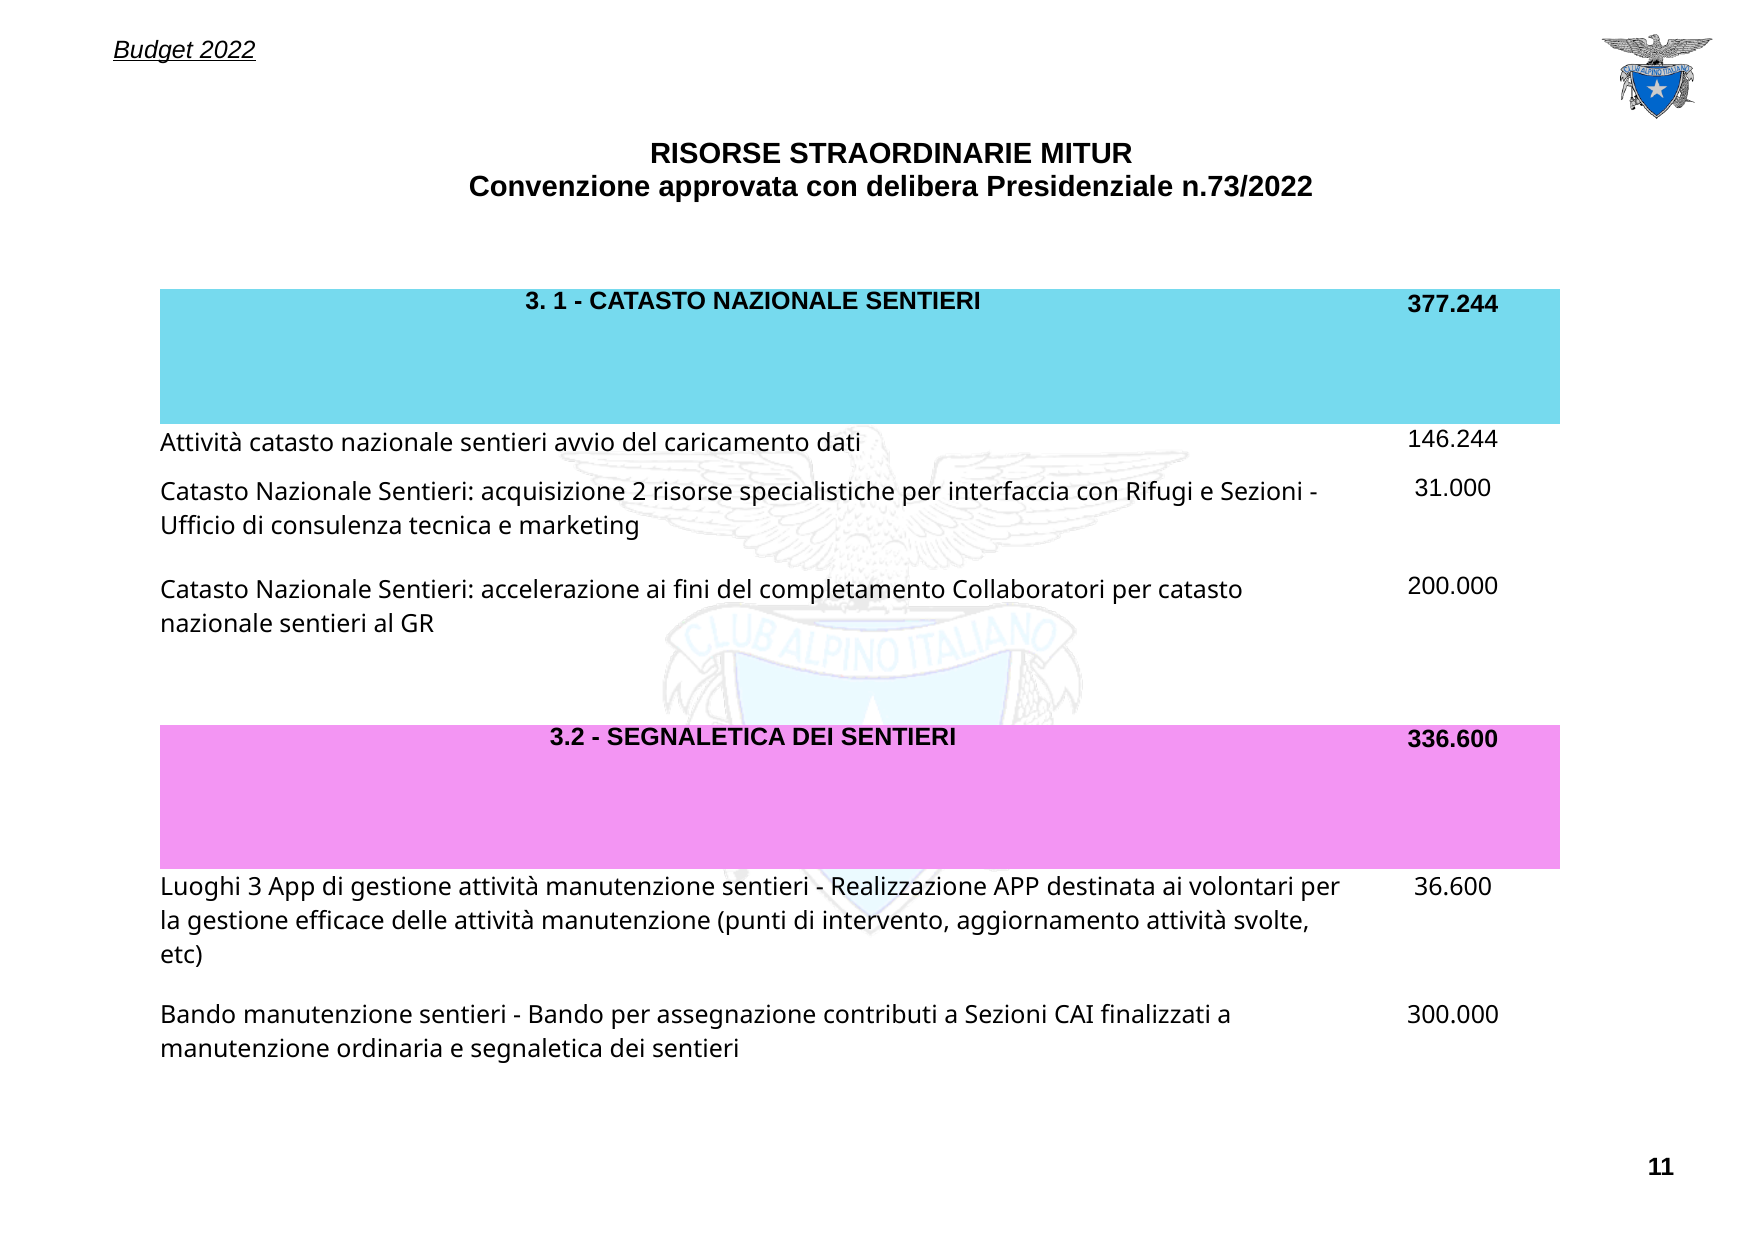

Budget 2022
| RISORSE STRAORDINARIE MITUR Convenzione approvata con delibera Presidenziale n.73/2022 |
| --- |
| |
| 3. 1 - CATASTO NAZIONALE SENTIERI | 377.244 |
| --- | --- |
| Attività catasto nazionale sentieri avvio del caricamento dati | 146.244 |
| Catasto Nazionale Sentieri: acquisizione 2 risorse specialistiche per interfaccia con Rifugi e Sezioni - Ufficio di consulenza tecnica e marketing | 31.000 |
| Catasto Nazionale Sentieri: accelerazione ai fini del completamento Collaboratori per catasto nazionale sentieri al GR | 200.000 |
| 3.2 - SEGNALETICA DEI SENTIERI | 336.600 |
| --- | --- |
| Luoghi 3 App di gestione attività manutenzione sentieri - Realizzazione APP destinata ai volontari per la gestione efficace delle attività manutenzione (punti di intervento, aggiornamento attività svolte, etc) | 36.600 |
| Bando manutenzione sentieri - Bando per assegnazione contributi a Sezioni CAI finalizzati a manutenzione ordinaria e segnaletica dei sentieri | 300.000 |
11